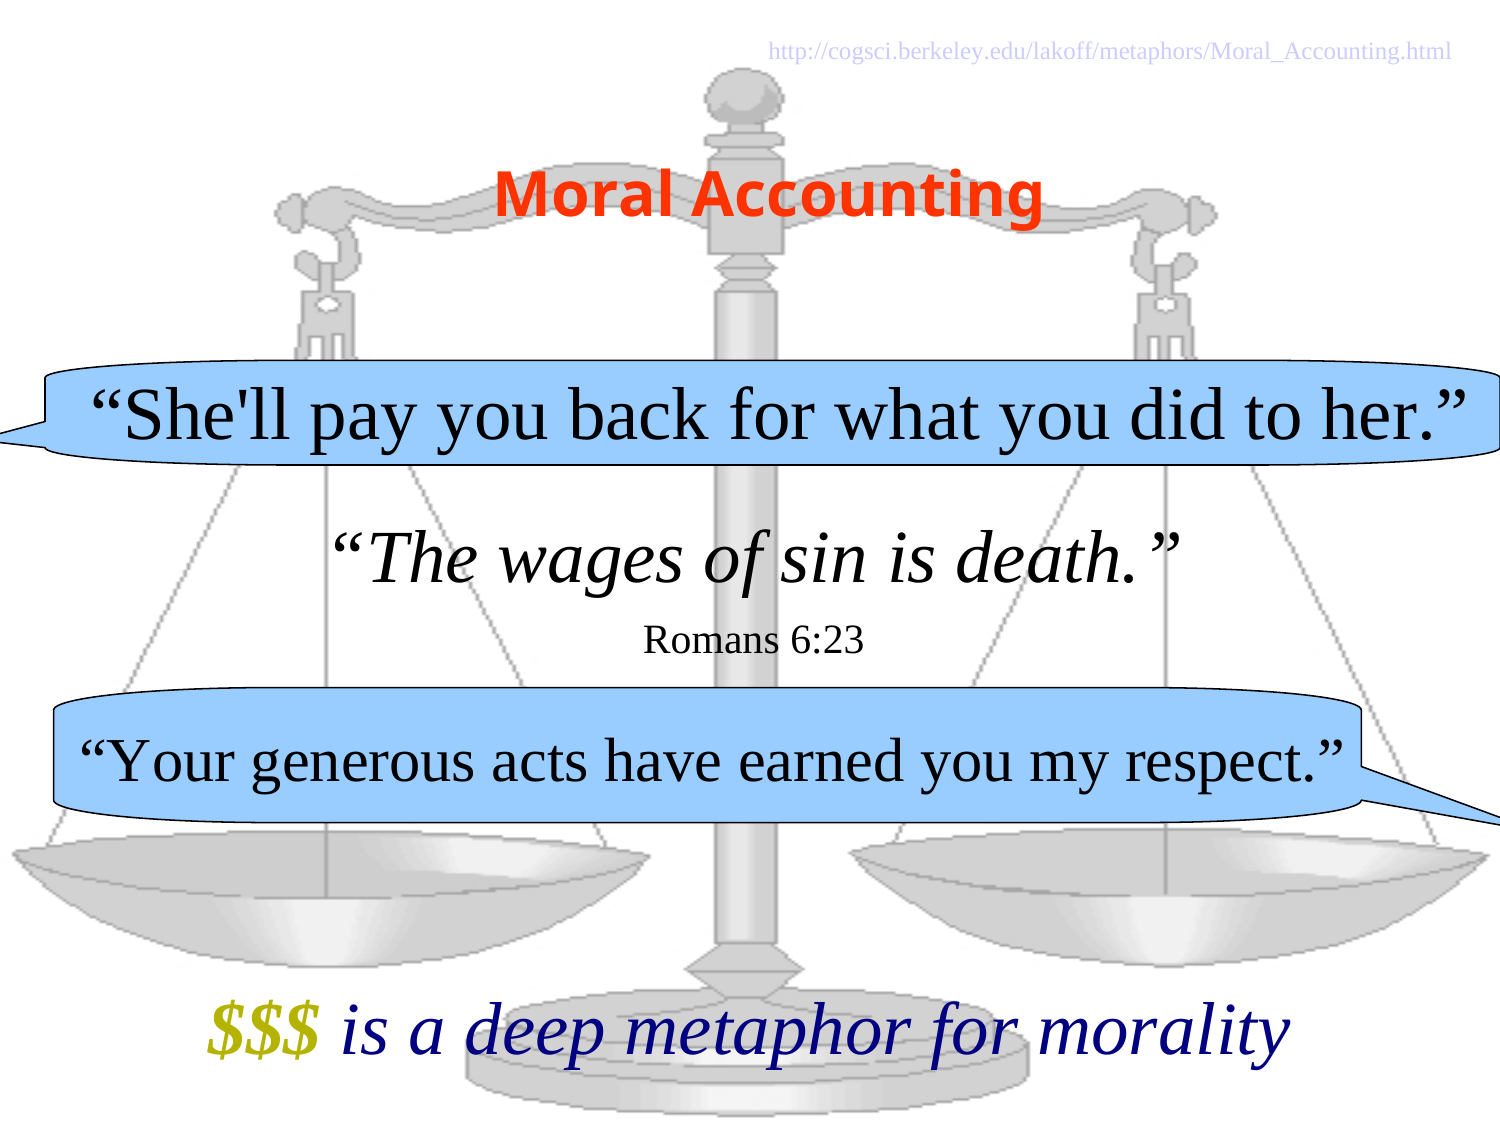

http://cogsci.berkeley.edu/lakoff/metaphors/Moral_Accounting.html
Moral Accounting
“She'll pay you back for what you did to her.”
“The wages of sin is death.”
Romans 6:23
“Your generous acts have earned you my respect.”
$$$ is a deep metaphor for morality